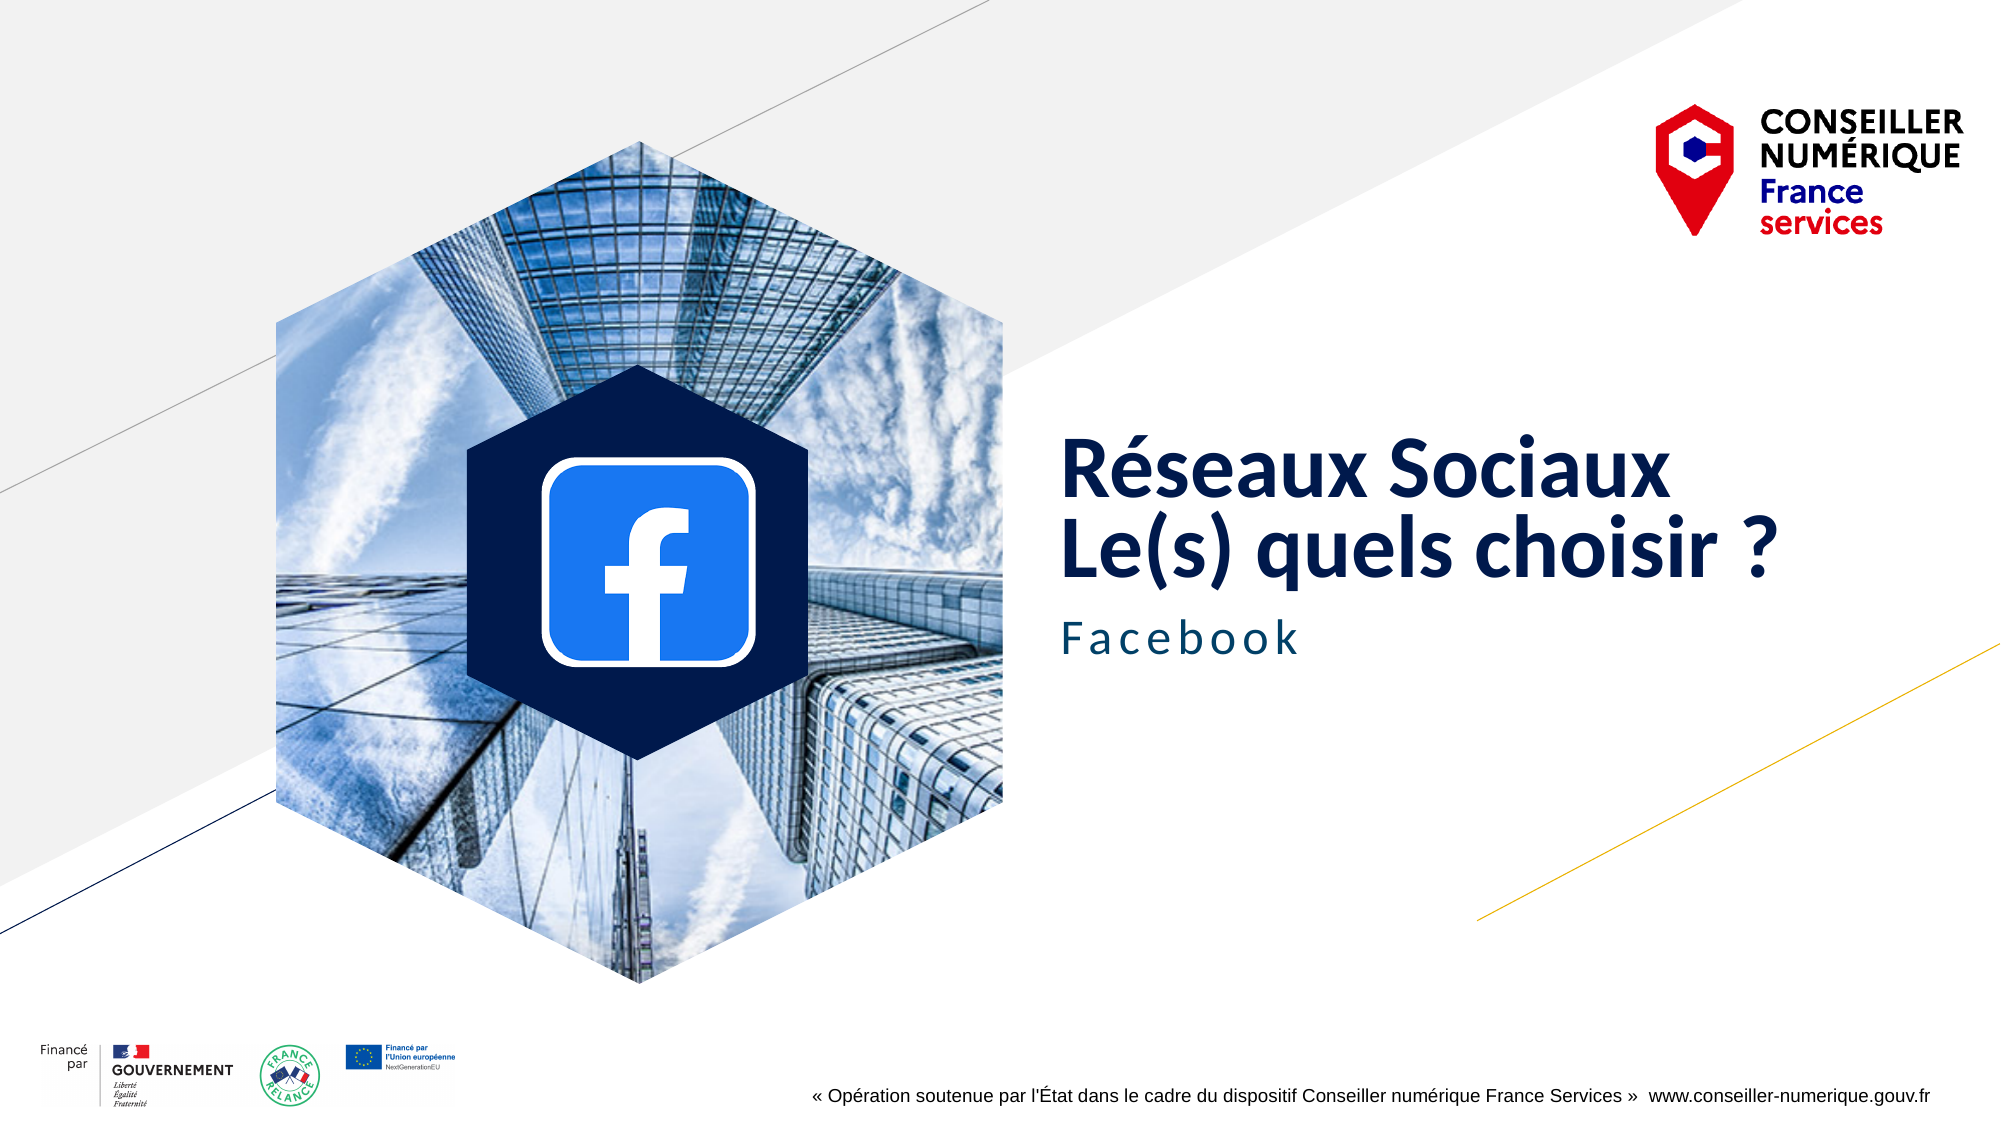

# Réseaux Sociaux Le(s) quels choisir ?
Facebook
« Opération soutenue par l'État dans le cadre du dispositif Conseiller numérique France Services » www.conseiller-numerique.gouv.fr